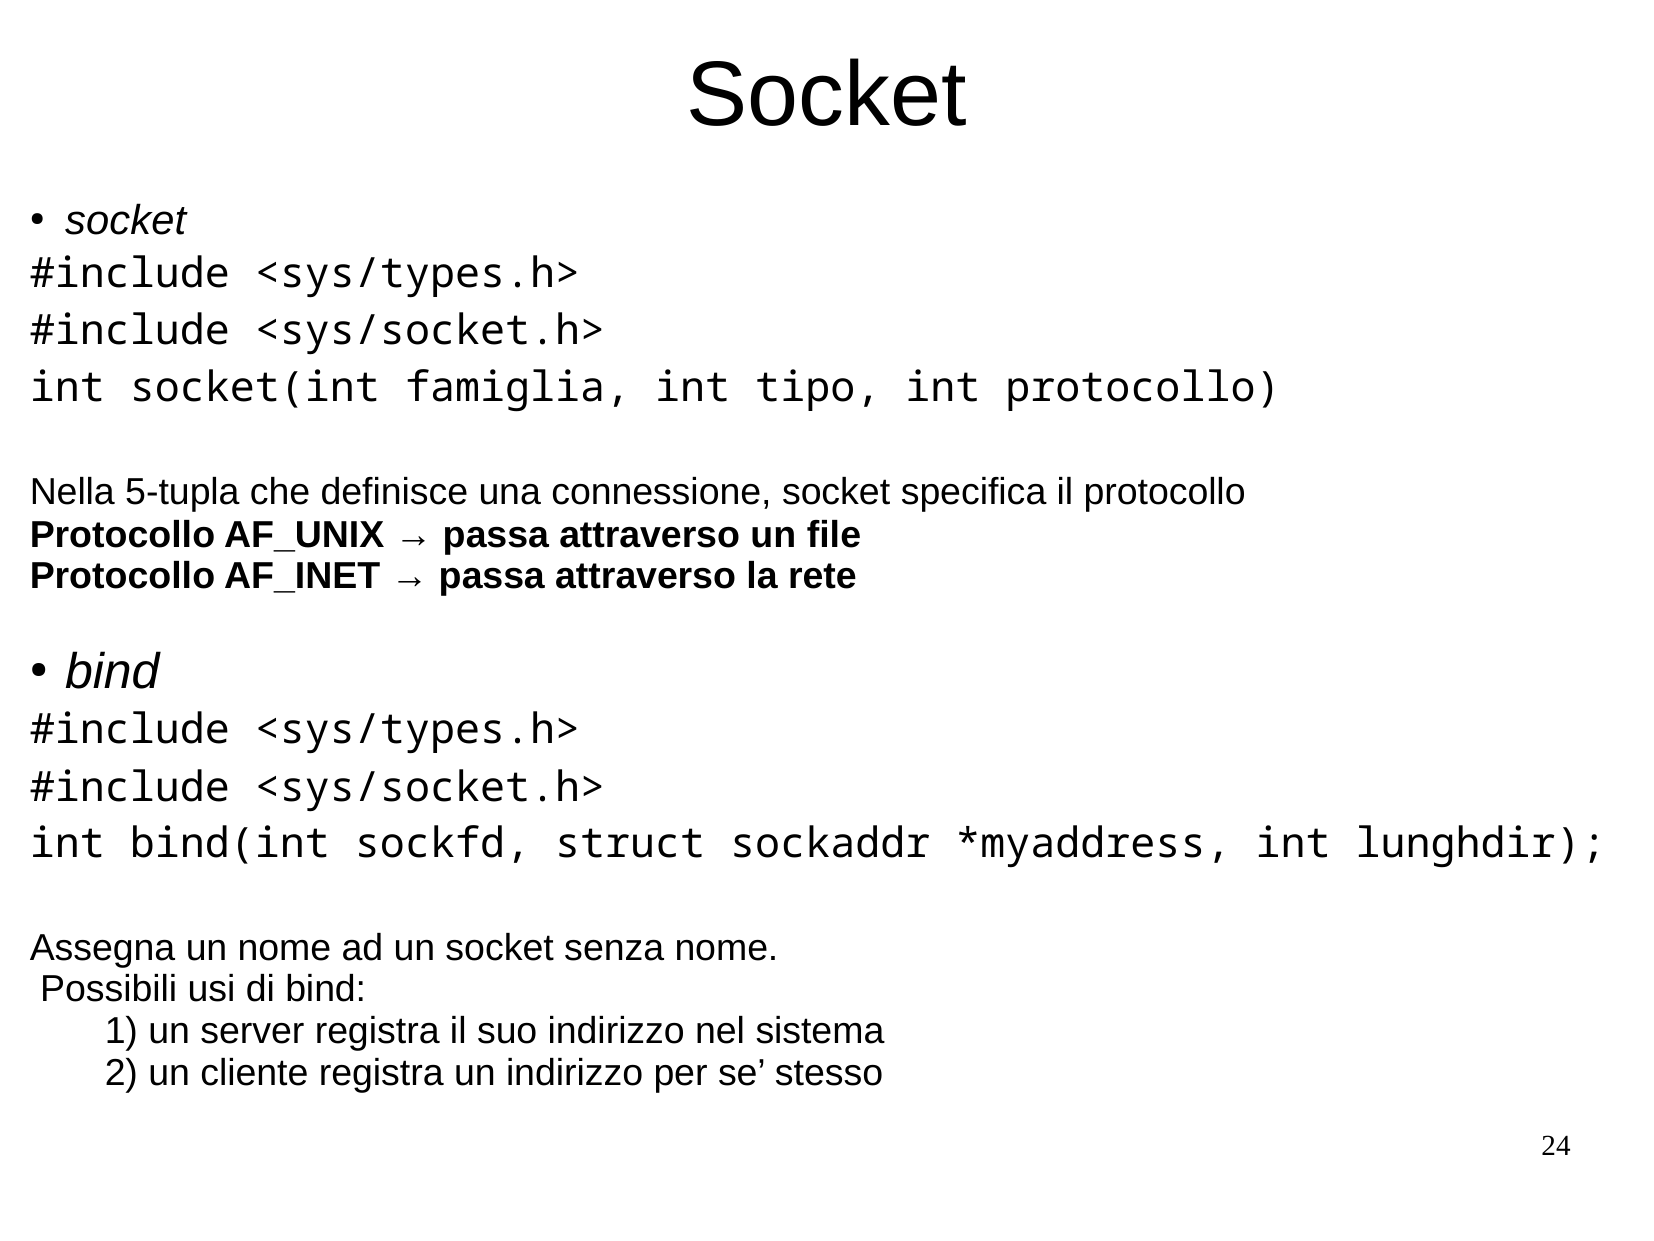

# Socket
socket
#include <sys/types.h>
#include <sys/socket.h>
int socket(int famiglia, int tipo, int protocollo)
Nella 5-tupla che definisce una connessione, socket specifica il protocollo
Protocollo AF_UNIX → passa attraverso un file
Protocollo AF_INET → passa attraverso la rete
bind
#include <sys/types.h>
#include <sys/socket.h>
int bind(int sockfd, struct sockaddr *myaddress, int lunghdir);
Assegna un nome ad un socket senza nome.
 Possibili usi di bind:
	1) un server registra il suo indirizzo nel sistema
	2) un cliente registra un indirizzo per se’ stesso
24